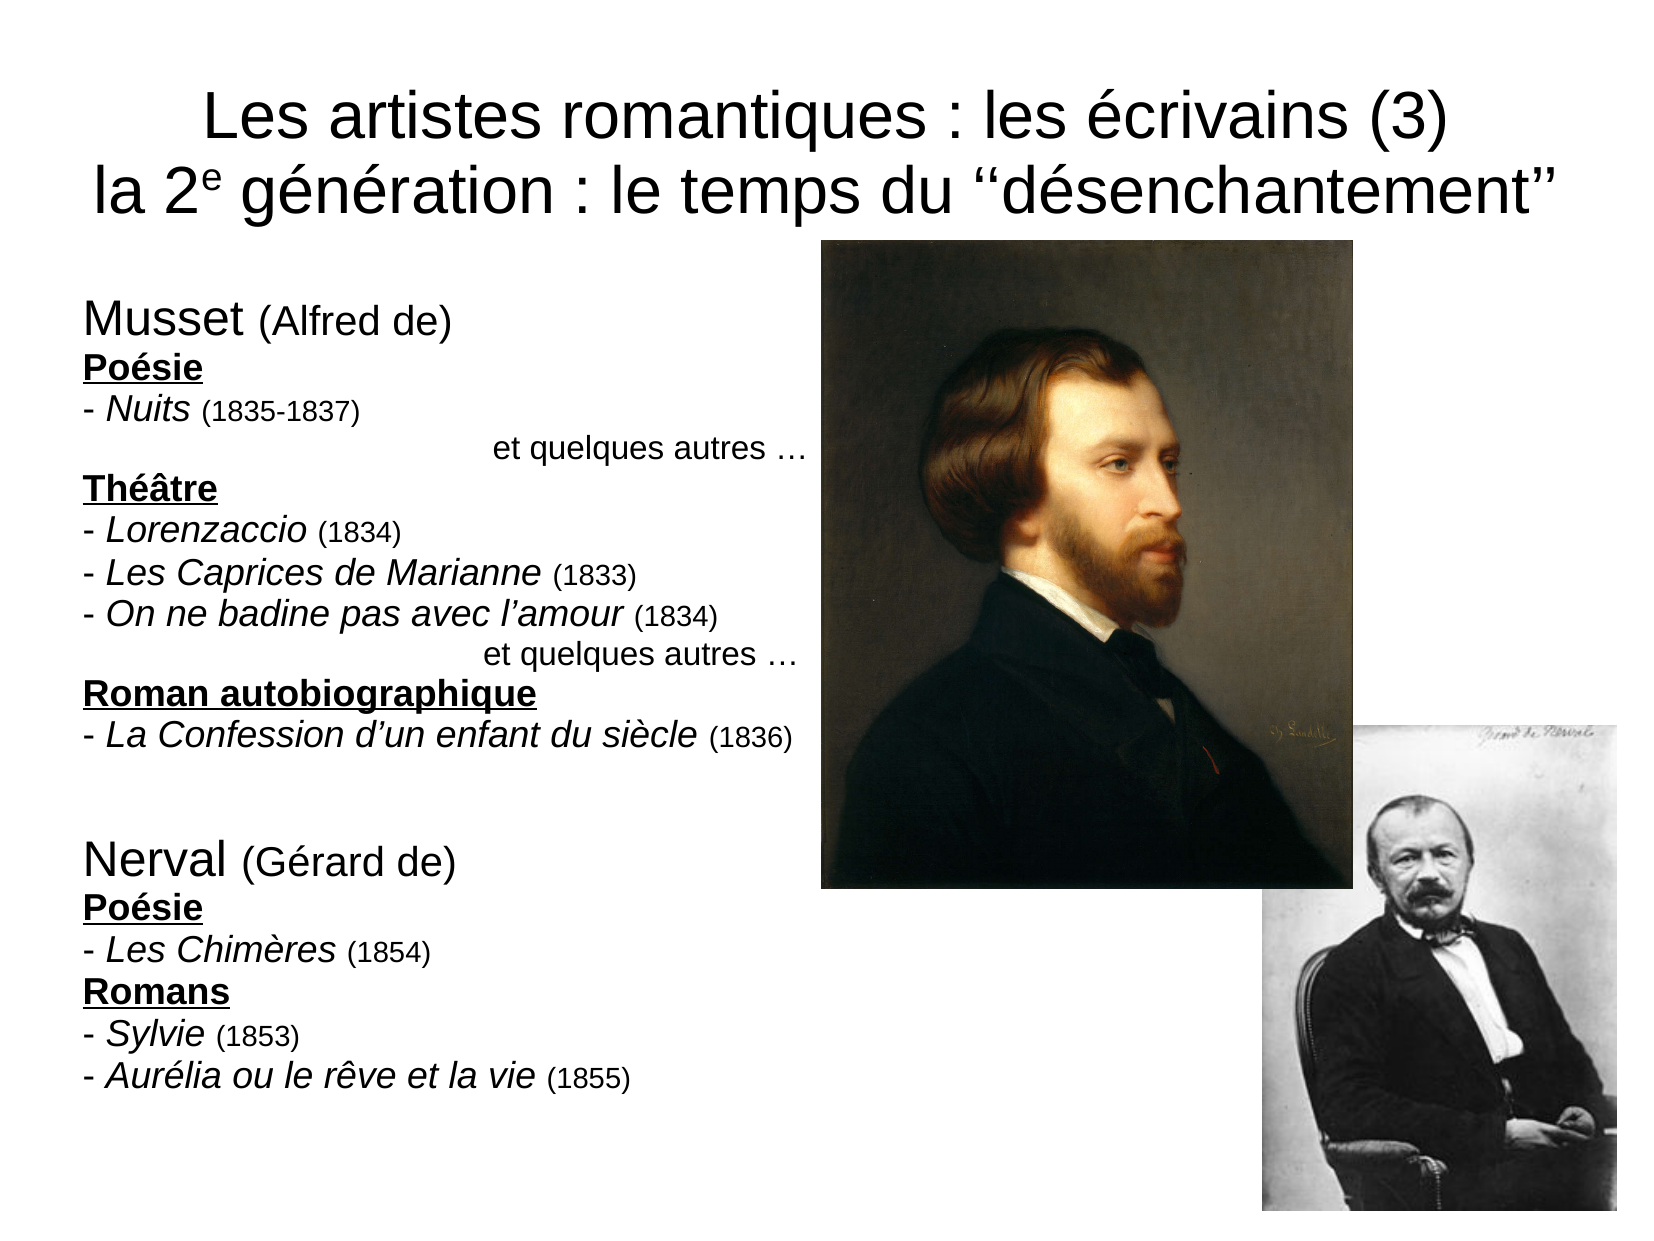

# Les artistes romantiques : les écrivains (3) la 2e génération : le temps du ‘‘désenchantement’’
Musset (Alfred de)
Poésie
- Nuits (1835-1837)
et quelques autres …
Théâtre
- Lorenzaccio (1834)
- Les Caprices de Marianne (1833)
- On ne badine pas avec l’amour (1834)
et quelques autres …
Roman autobiographique
- La Confession d’un enfant du siècle (1836)
Nerval (Gérard de)
Poésie
- Les Chimères (1854)
Romans
- Sylvie (1853)
- Aurélia ou le rêve et la vie (1855)